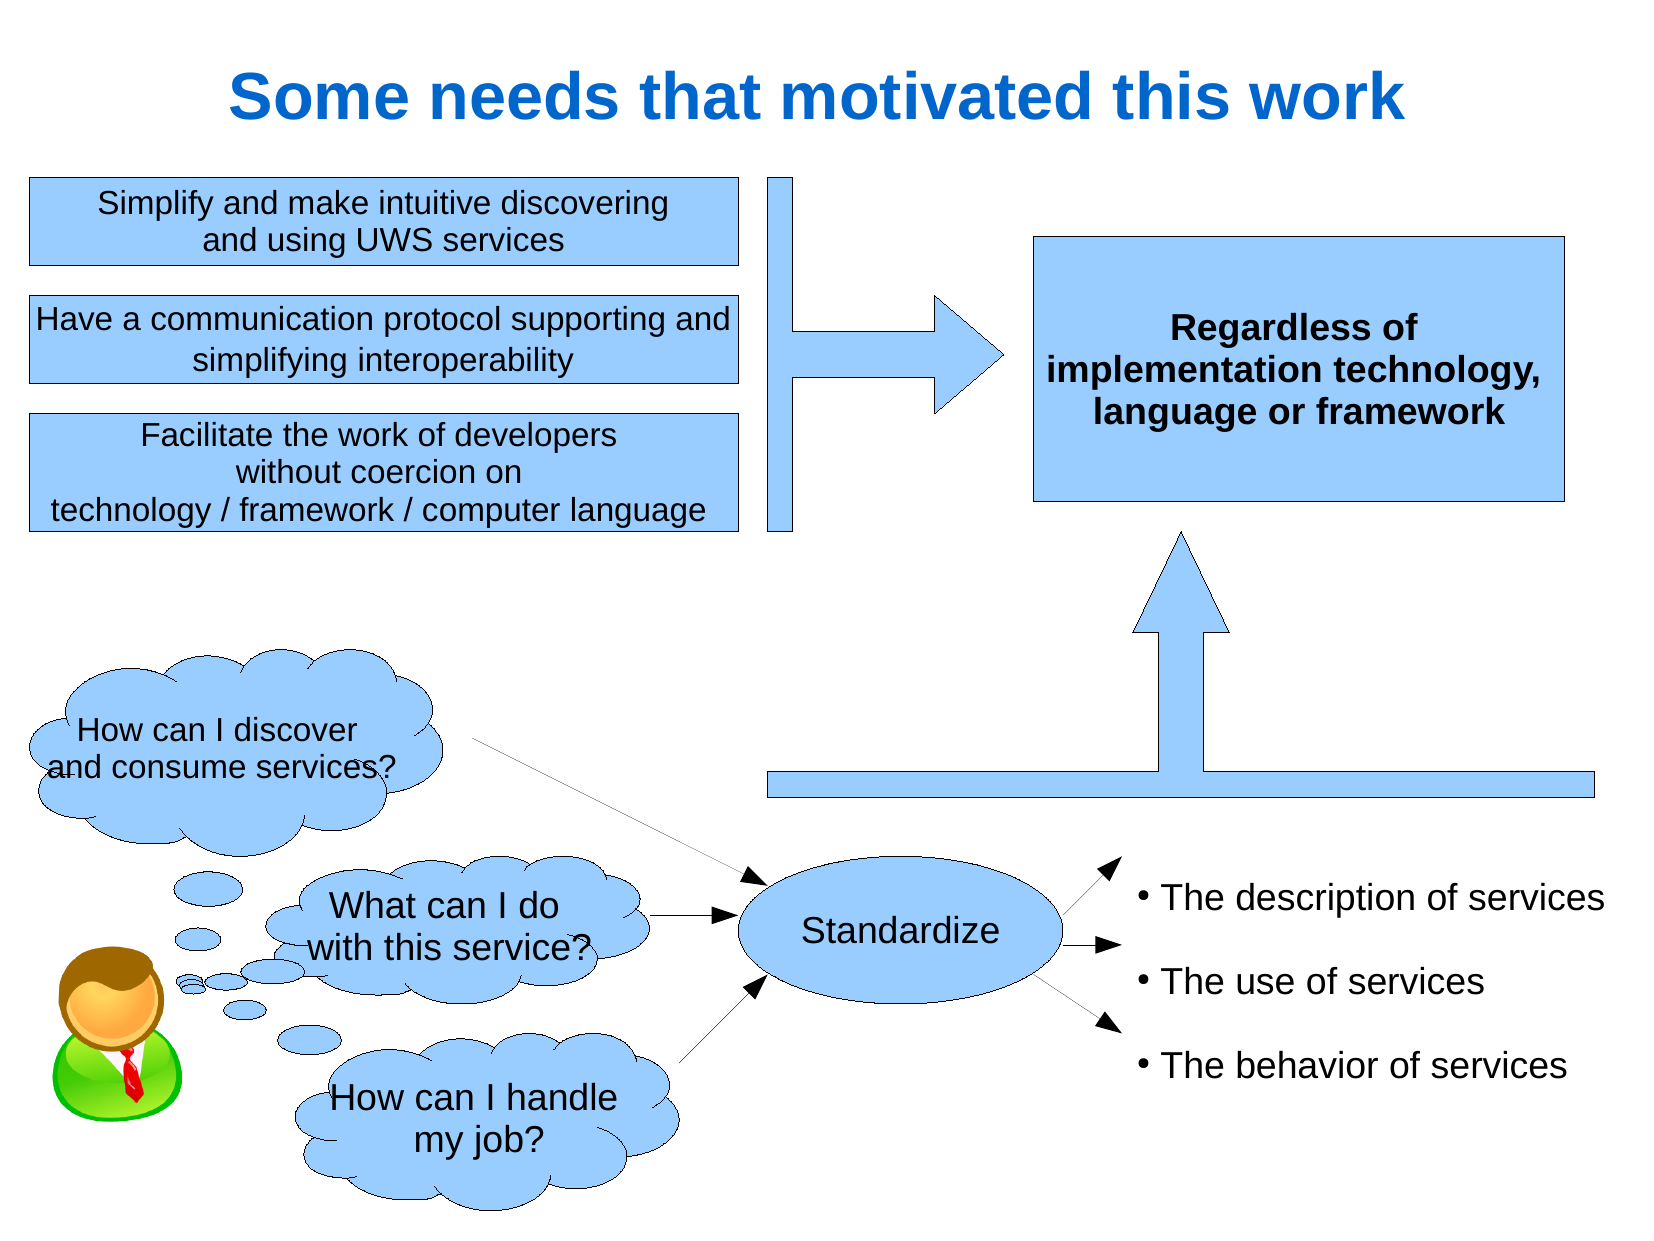

# Some needs that motivated this work
Simplify and make intuitive discovering
 and using UWS services
Regardless of
implementation technology,
language or framework
Have a communication protocol supporting and
 simplifying interoperability
Facilitate the work of developers
without coercion on
technology / framework / computer language
How can I discover
and consume services?
What can I do
 with this service?
How can I handle
 my job?
 The description of services
 The use of services
 The behavior of services
Standardize